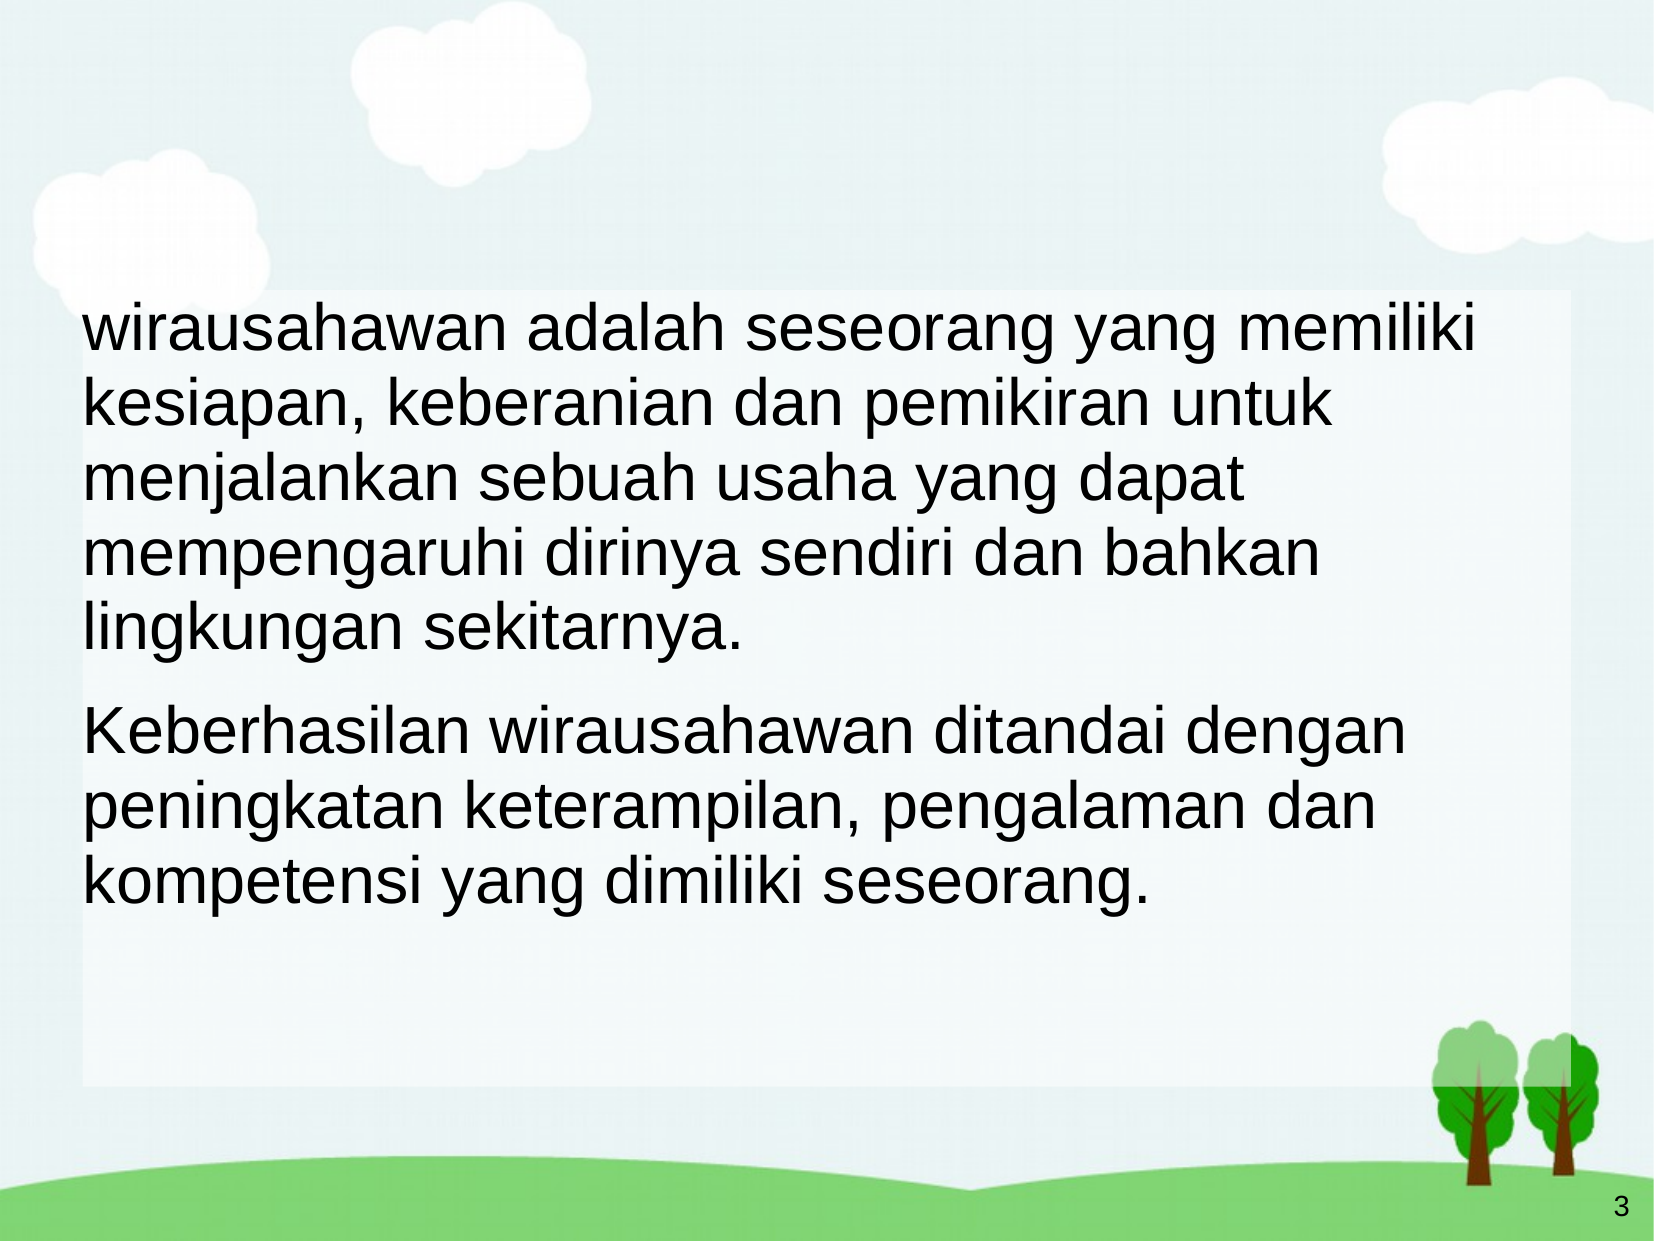

#
wirausahawan adalah seseorang yang memiliki kesiapan, keberanian dan pemikiran untuk menjalankan sebuah usaha yang dapat mempengaruhi dirinya sendiri dan bahkan lingkungan sekitarnya.
Keberhasilan wirausahawan ditandai dengan peningkatan keterampilan, pengalaman dan kompetensi yang dimiliki seseorang.
3